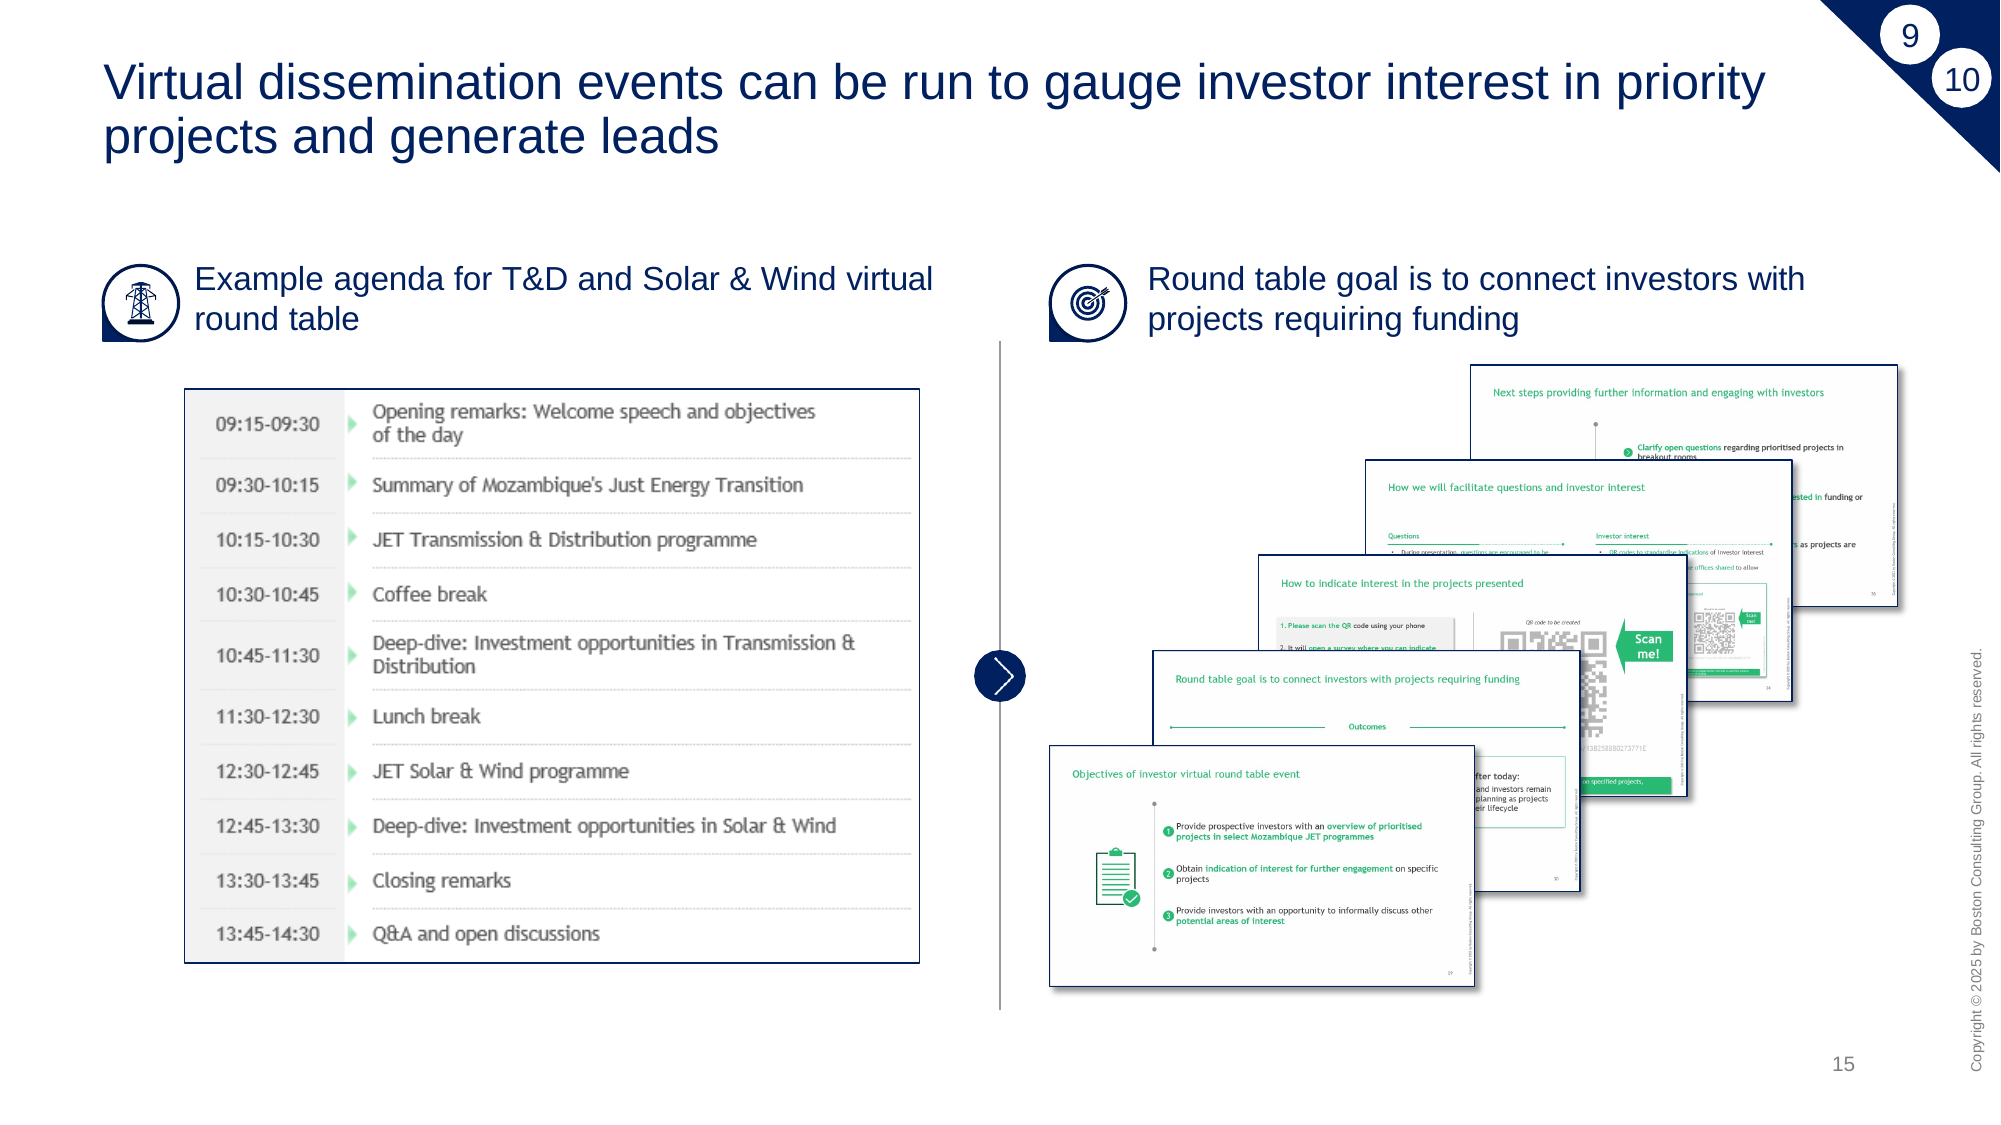

9
10
# Virtual dissemination events can be run to gauge investor interest in priority projects and generate leads
Example agenda for T&D and Solar & Wind virtual round table
Round table goal is to connect investors with projects requiring funding